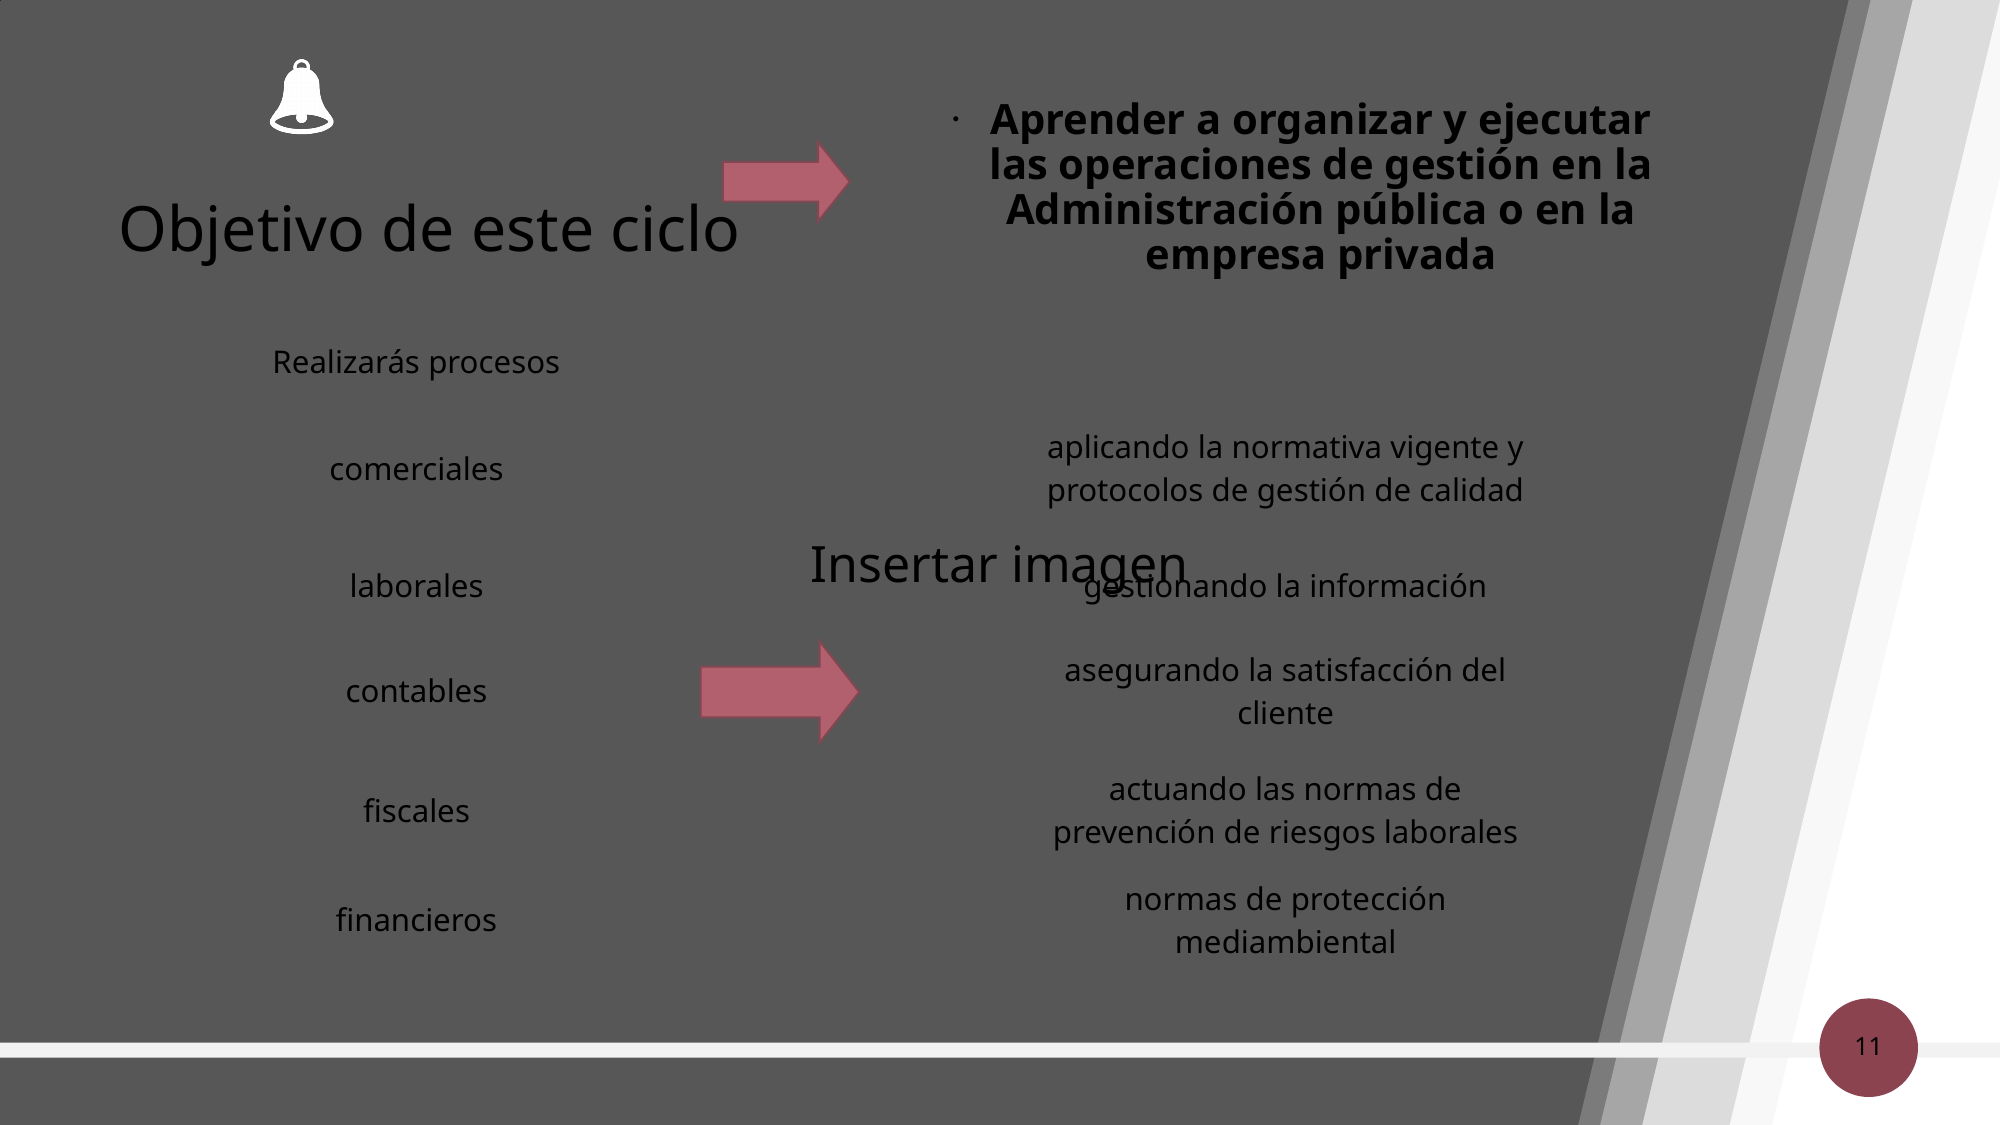

# Objetivo de este ciclo
Aprender a organizar y ejecutar las operaciones de gestión en la Administración pública o en la empresa privada
| Realizarás procesos | | |
| --- | --- | --- |
| comerciales | | aplicando la normativa vigente y protocolos de gestión de calidad |
| laborales | | gestionando la información |
| contables | | asegurando la satisfacción del cliente |
| fiscales | | actuando las normas de prevención de riesgos laborales |
| financieros | | normas de protección mediambiental |